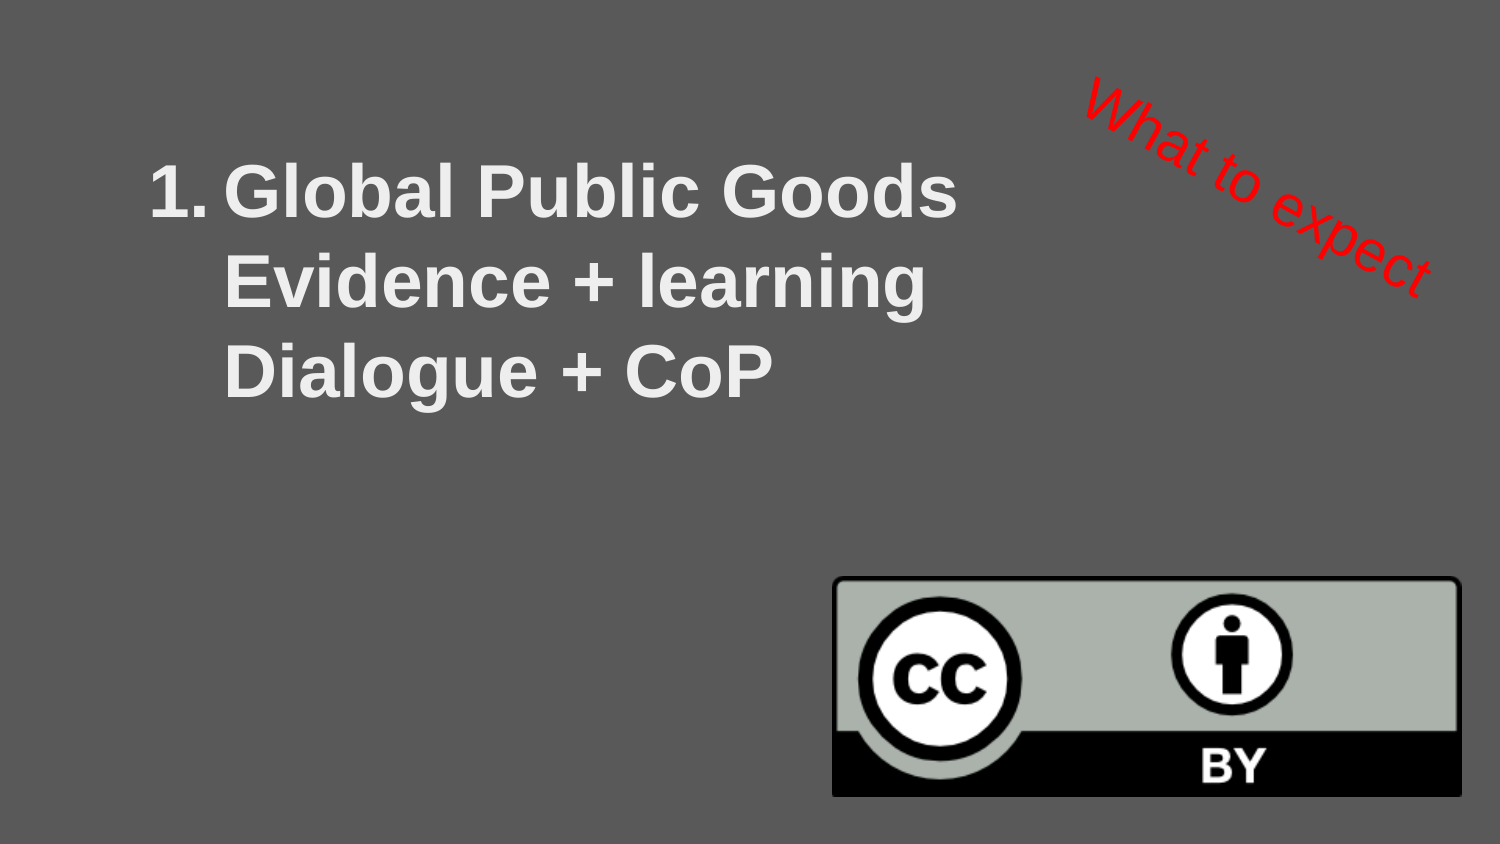

# Global Public Goods Evidence + learning Dialogue + CoP
What to expect